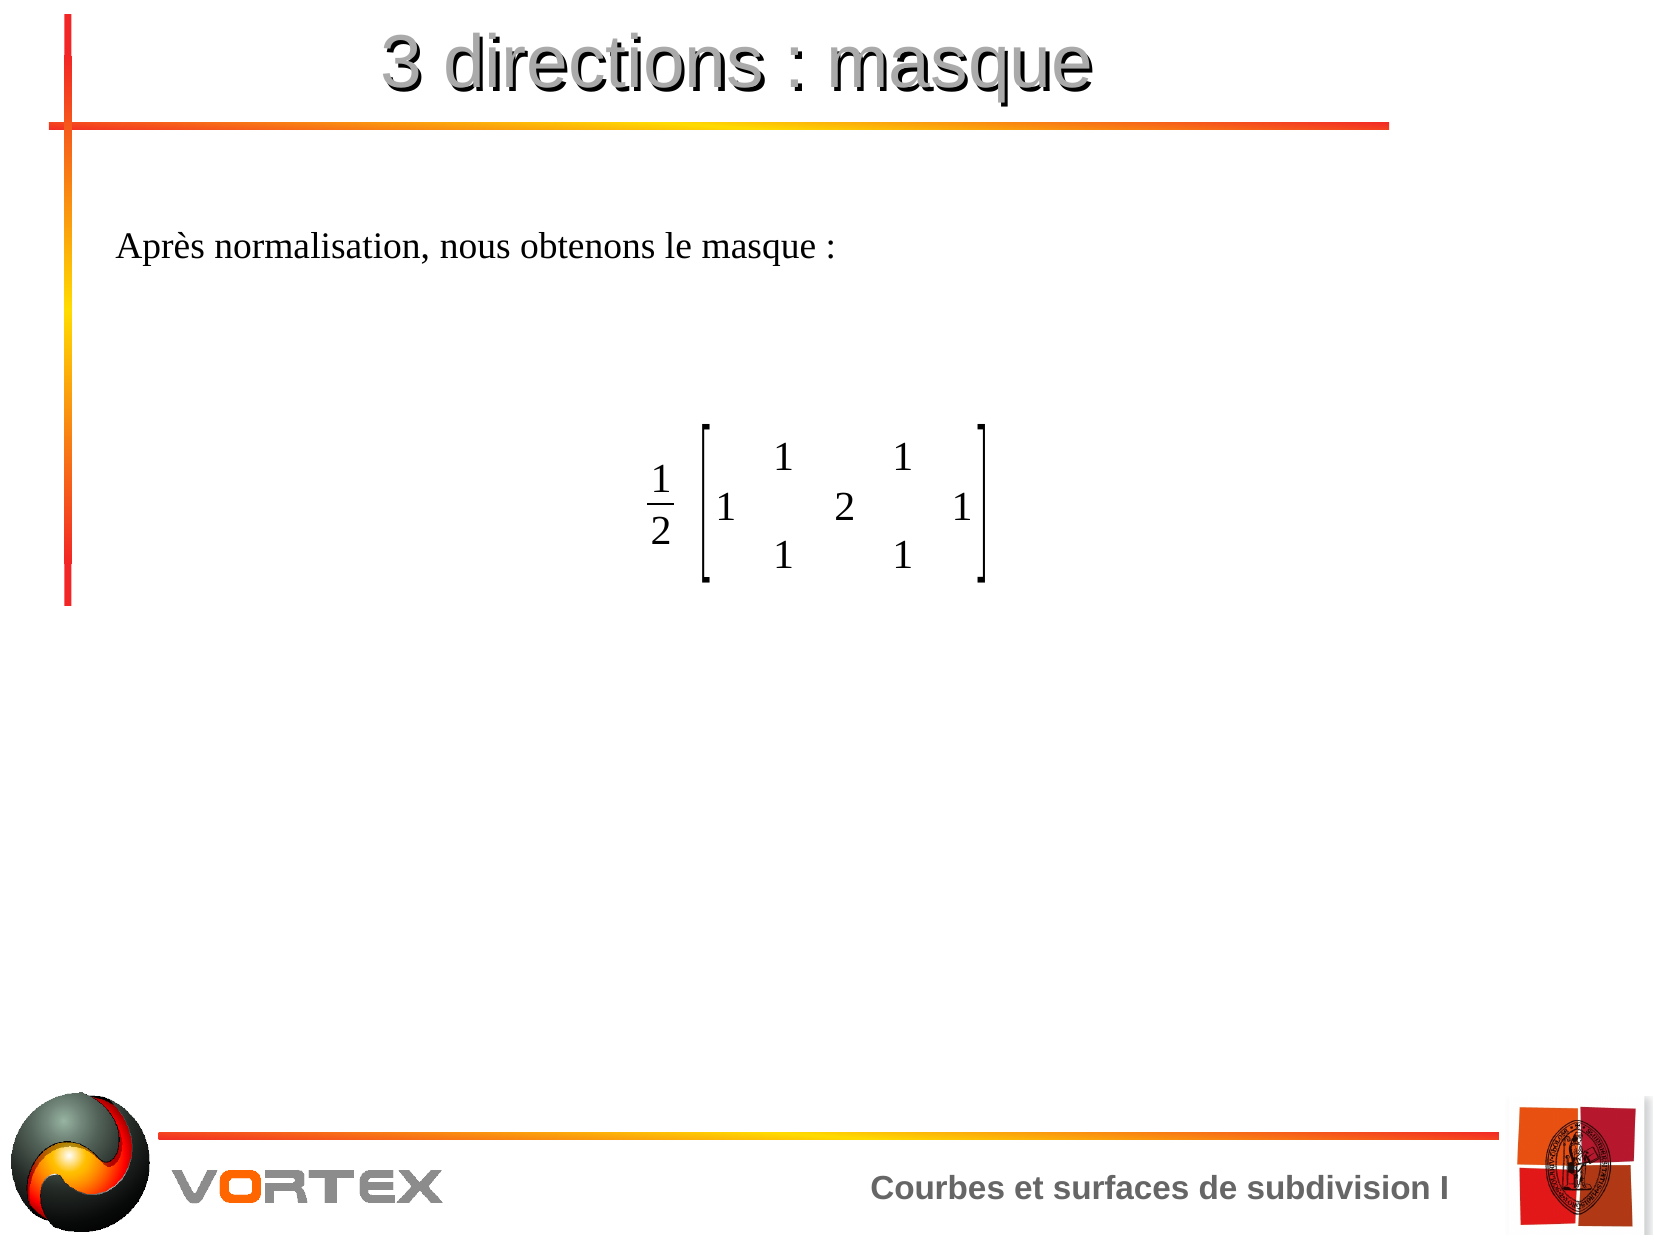

# 3 directions : masque
Après normalisation, nous obtenons le masque :